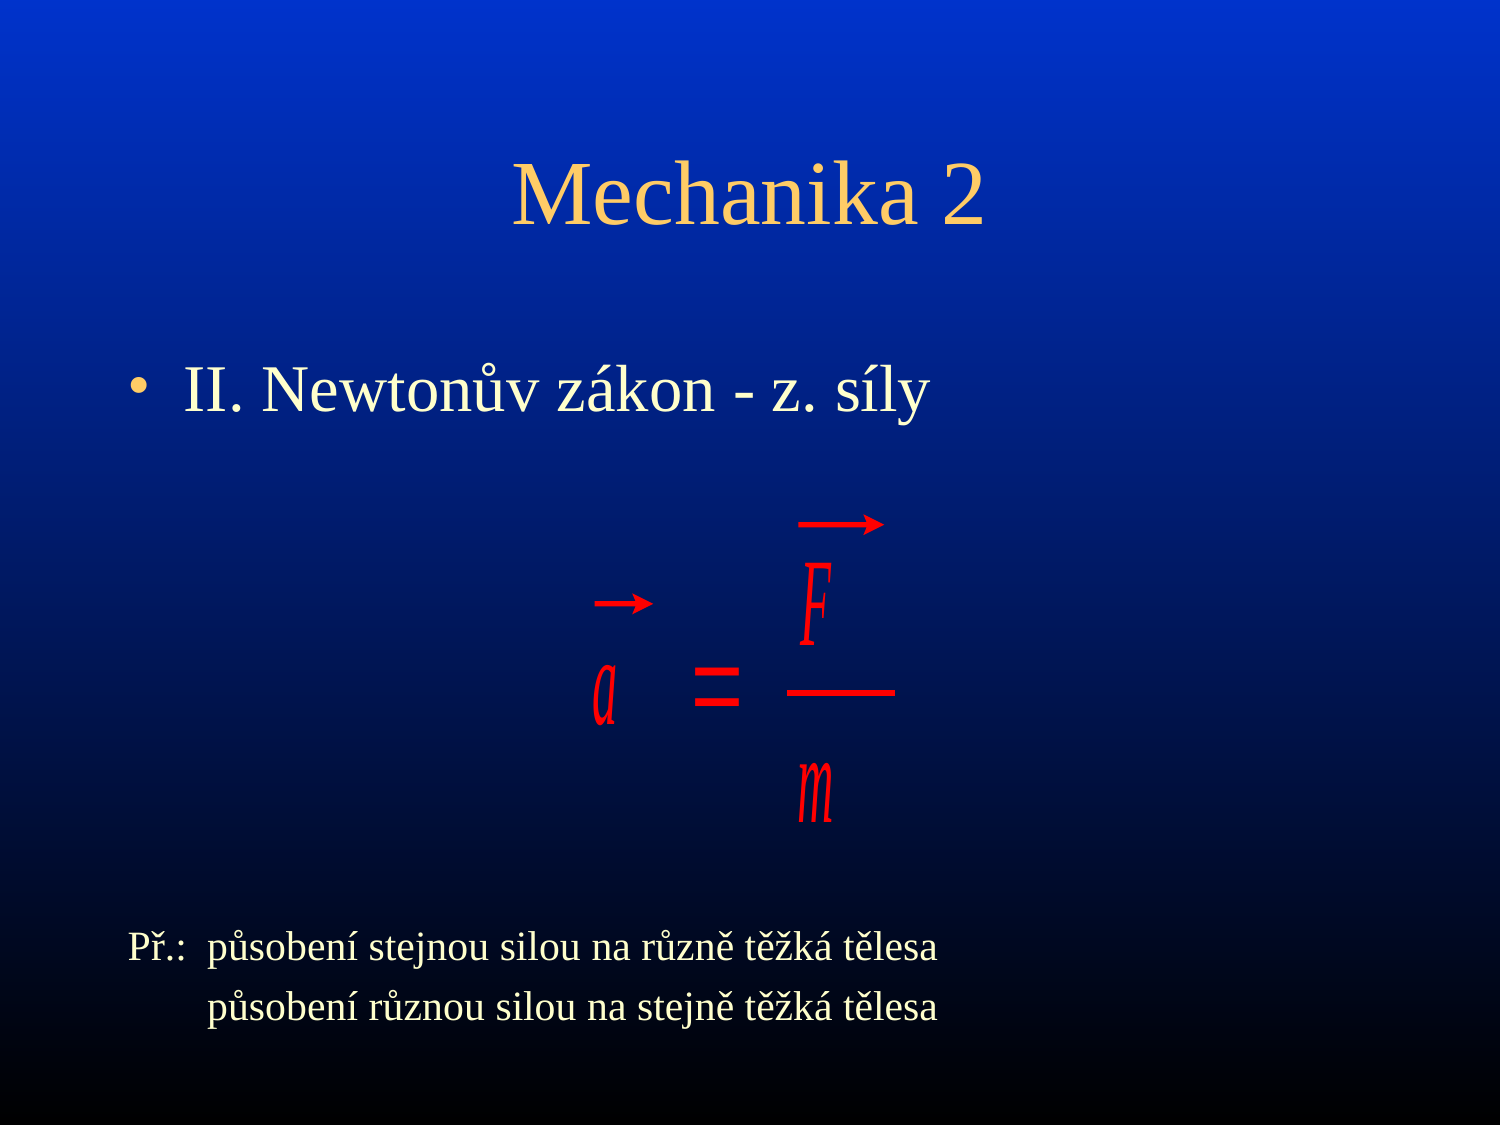

# Mechanika 2
II. Newtonův zákon - z. síly
Př.:	působení stejnou silou na různě těžká tělesa
		působení různou silou na stejně těžká tělesa
4